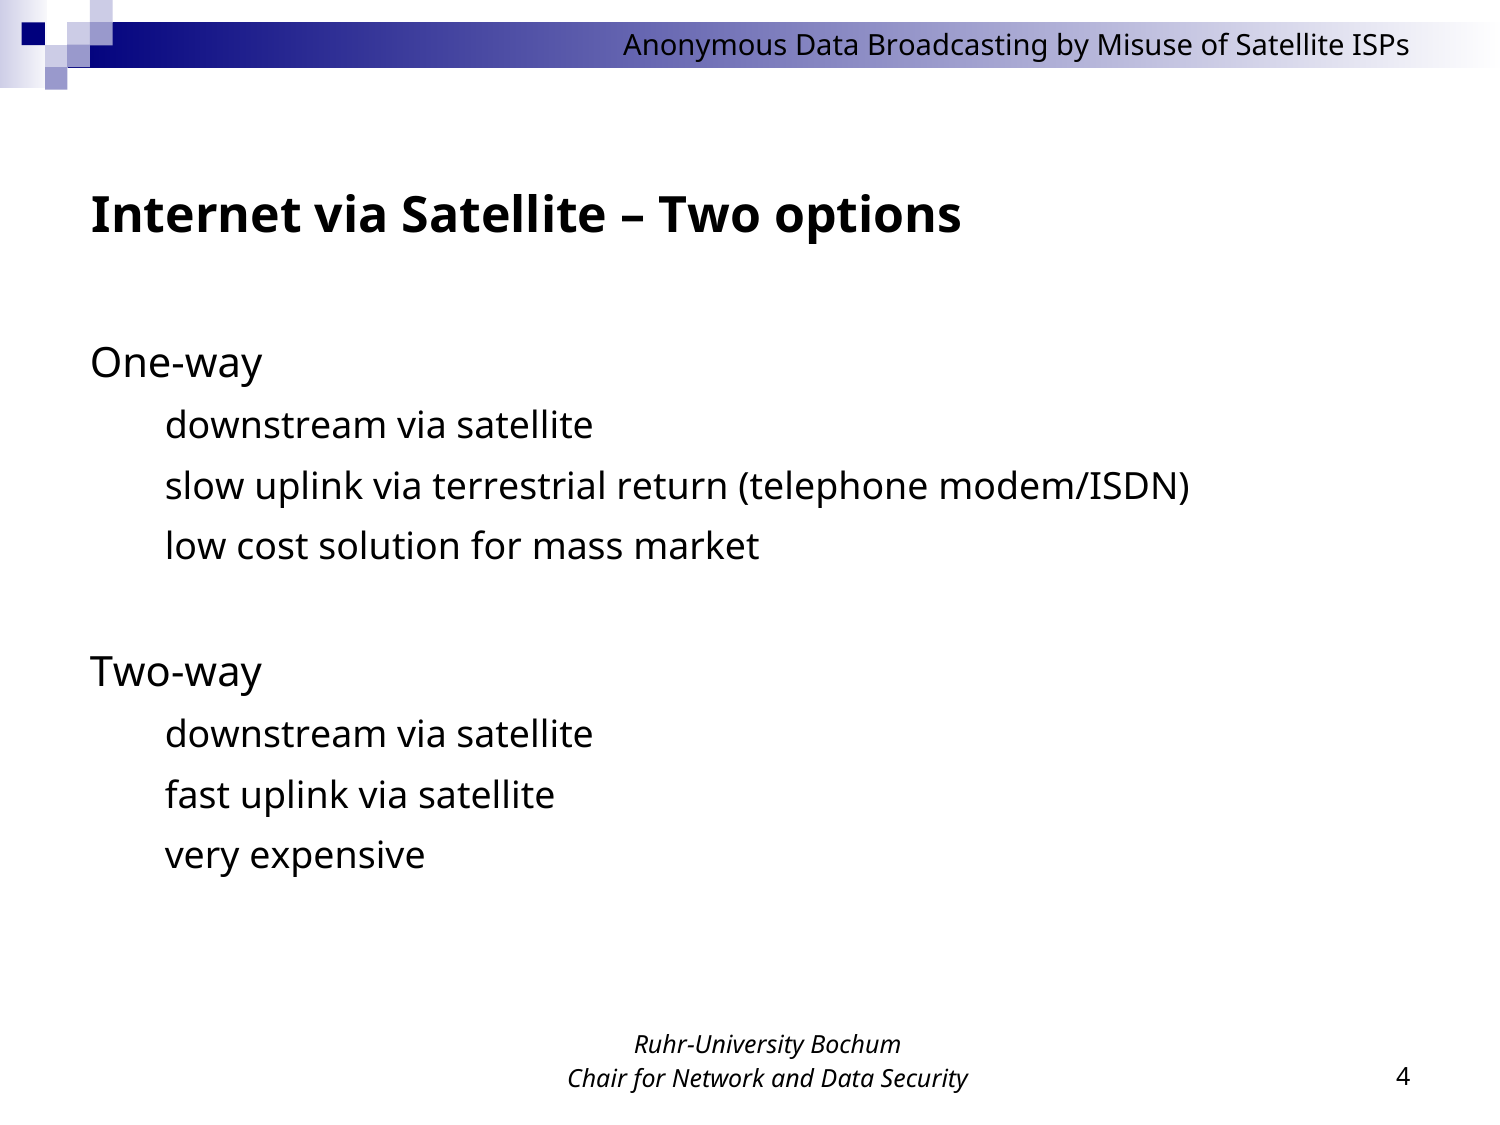

Anonymous Data Broadcasting by Misuse of Satellite ISPs
Internet via Satellite – Two options
# One-way
downstream via satellite
slow uplink via terrestrial return (telephone modem/ISDN)
low cost solution for mass market
Two-way
downstream via satellite
fast uplink via satellite
very expensive
Ruhr-University Bochum
Chair for Network and Data Security
4